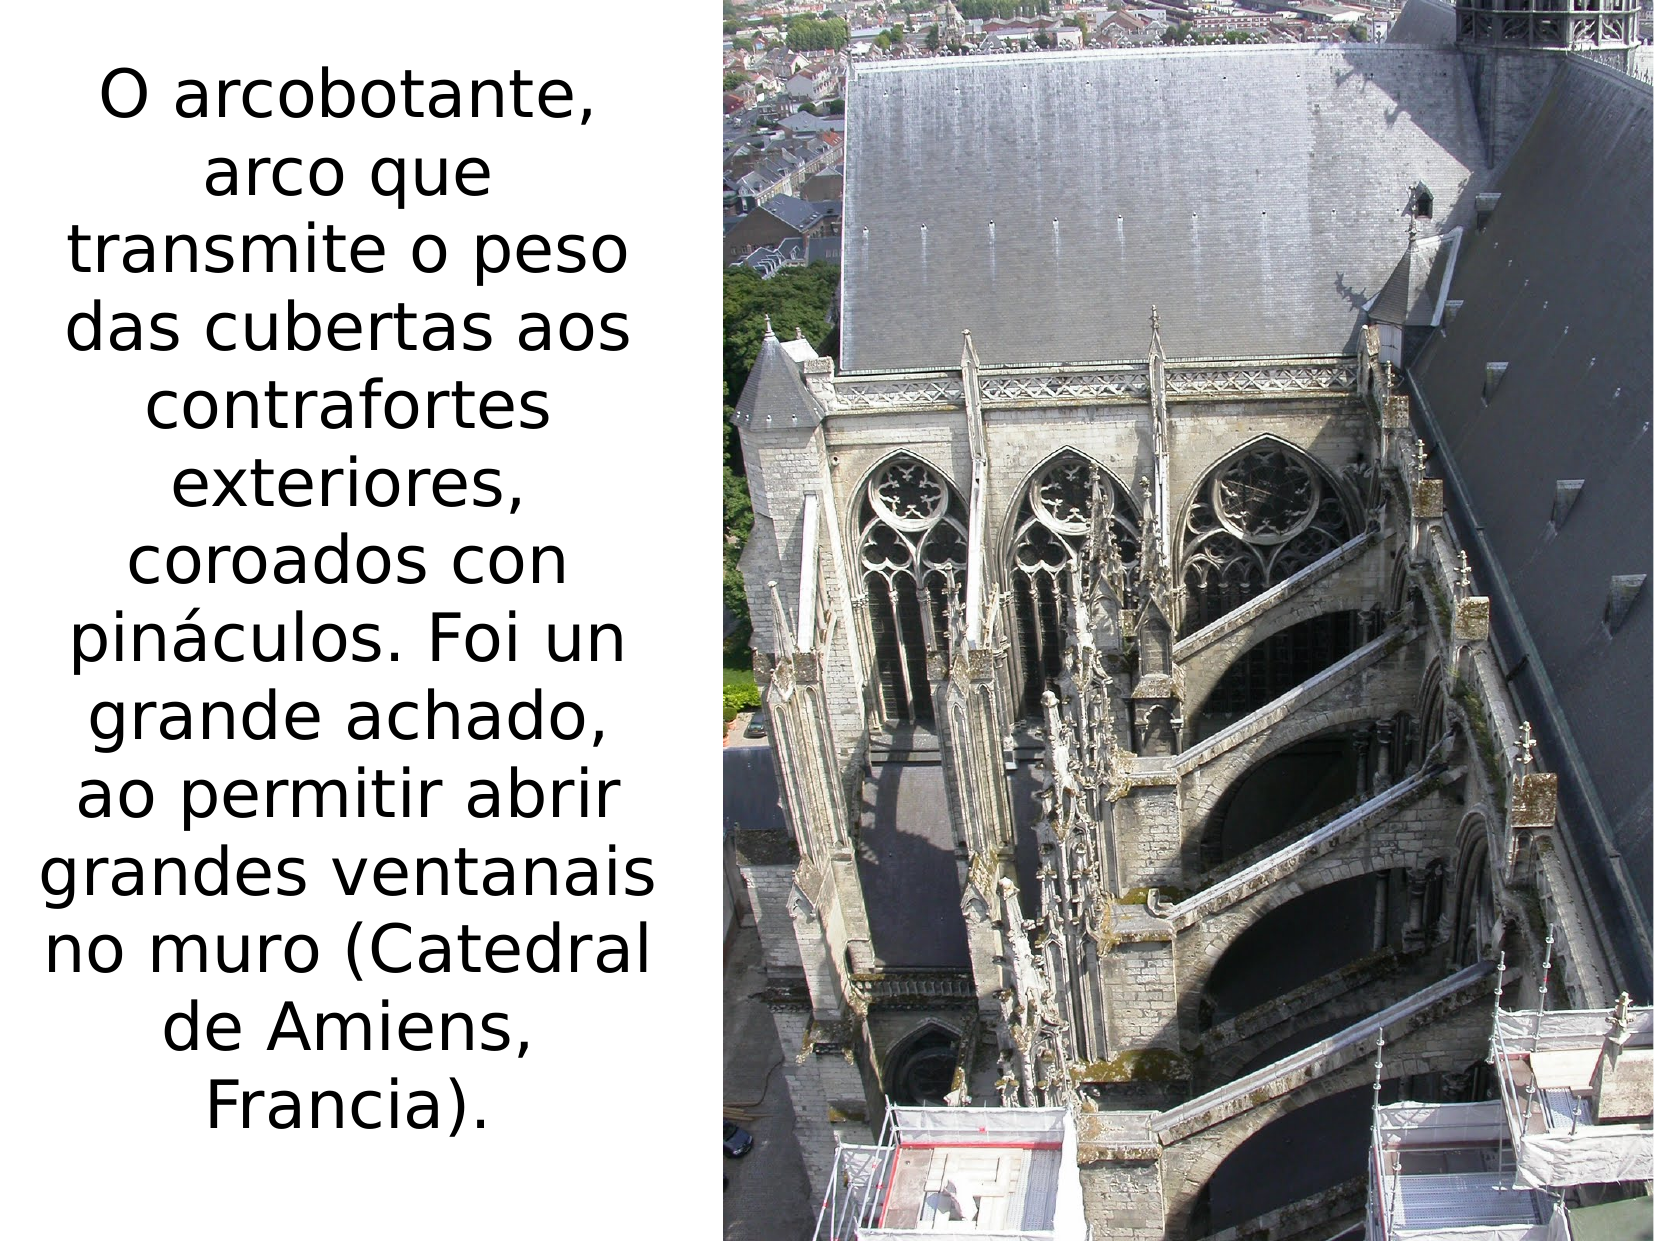

O arcobotante, arco que transmite o peso das cubertas aos contrafortes exteriores, coroados con pináculos. Foi un grande achado, ao permitir abrir grandes ventanais no muro (Catedral de Amiens, Francia).